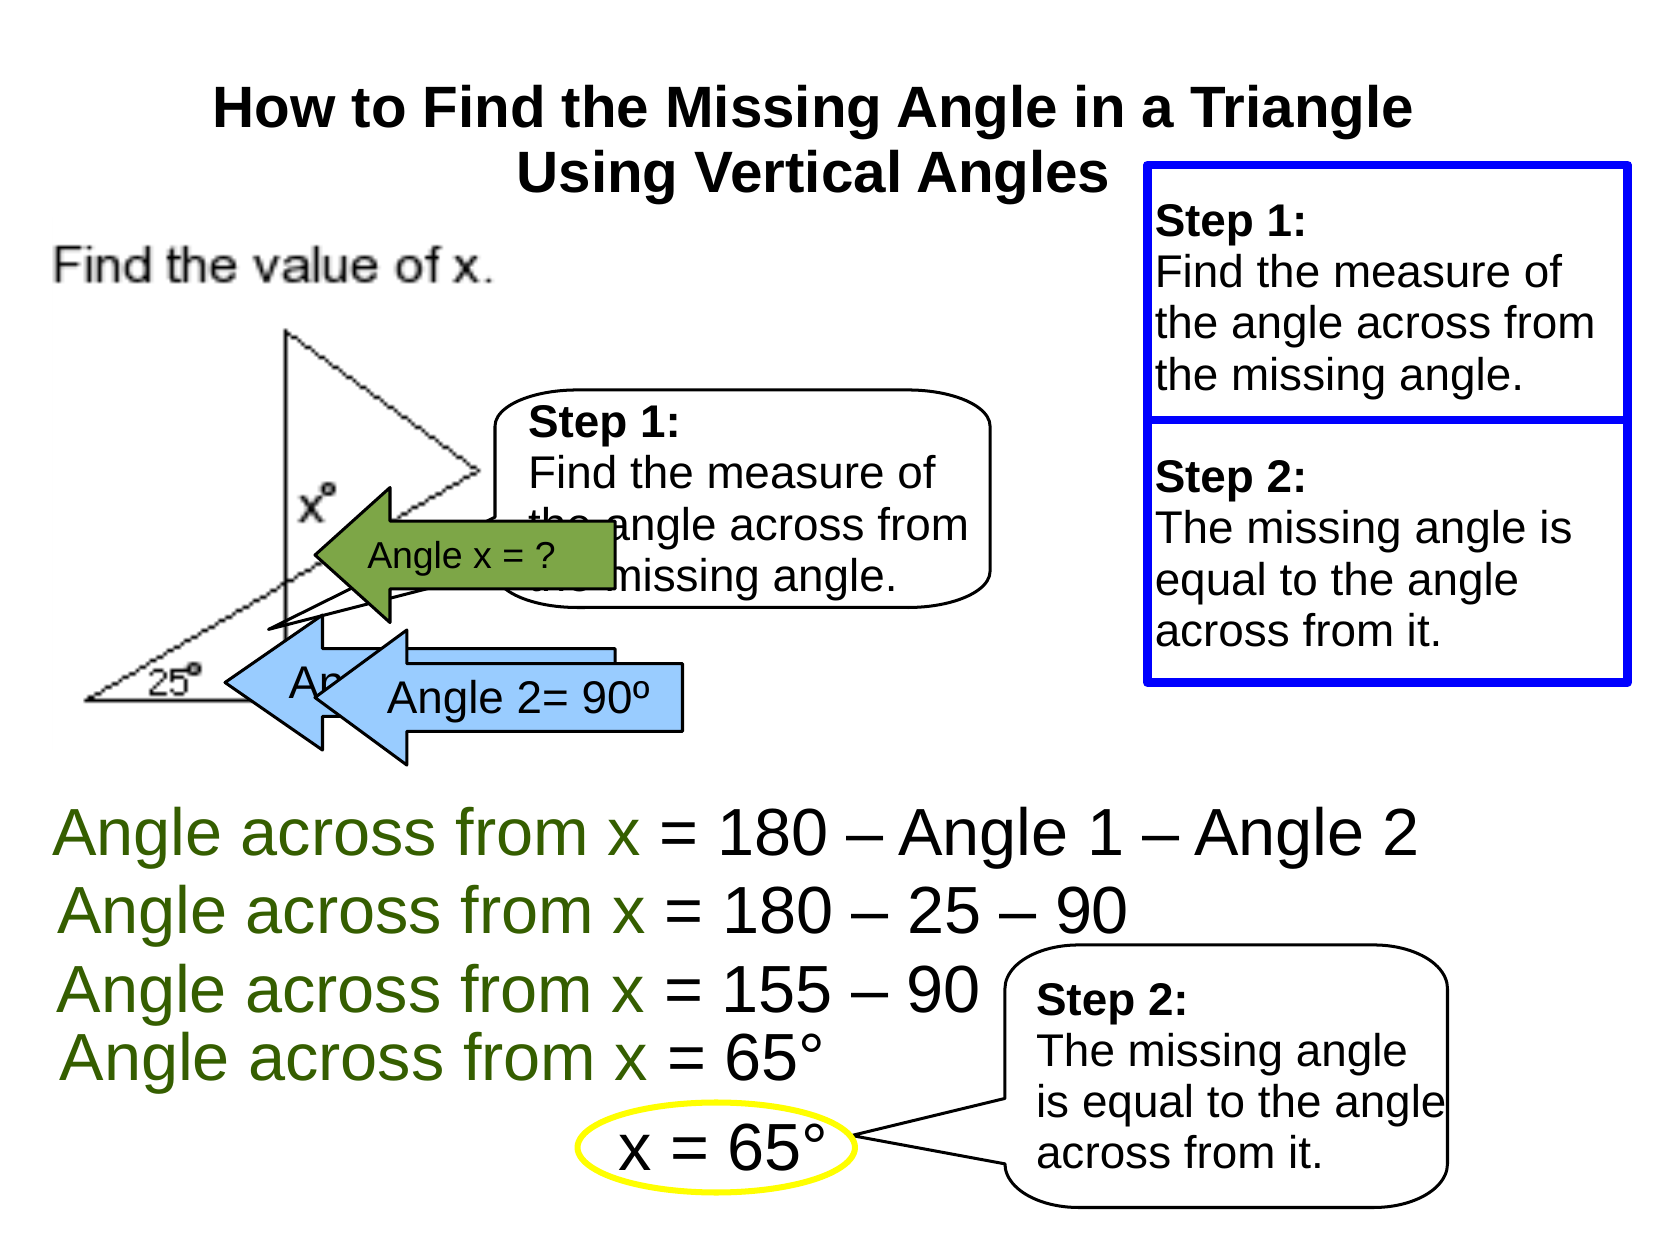

How to Find the Missing Angle in a Triangle Using Vertical Angles
Step 1:
Find the measure of the angle across from the missing angle.
Step 2:
The missing angle is equal to the angle across from it.
Step 1:
Find the measure of
the angle across from
the missing angle.
Angle x = ?
Angle 1= 25º
Angle 2= 90º
Angle across from x = 180 – Angle 1 – Angle 2
Angle across from x = 180 – 25 – 90
Angle across from x = 155 – 90
Step 2:
The missing angle
is equal to the angle
across from it.
Angle across from x = 65°
 x = 65°